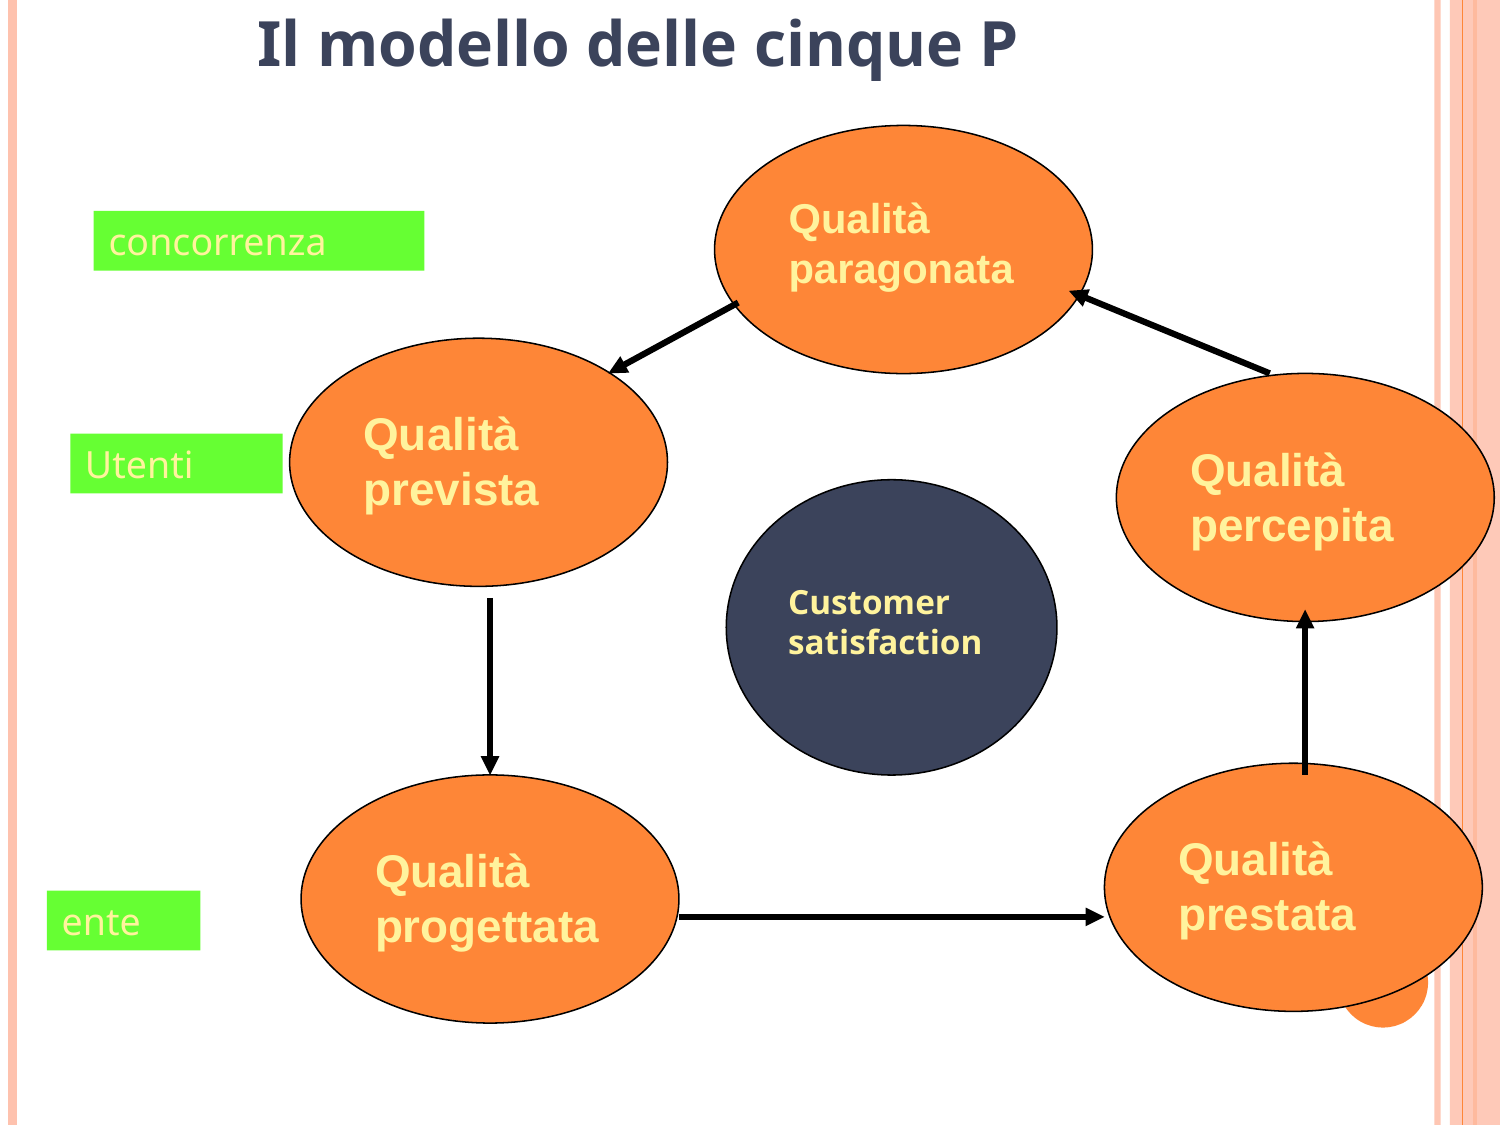

Il modello delle cinque P
Qualità paragonata
concorrenza
Qualità prevista
Qualità percepita
Utenti
Customer satisfaction
Qualità prestata
Qualità progettata
ente